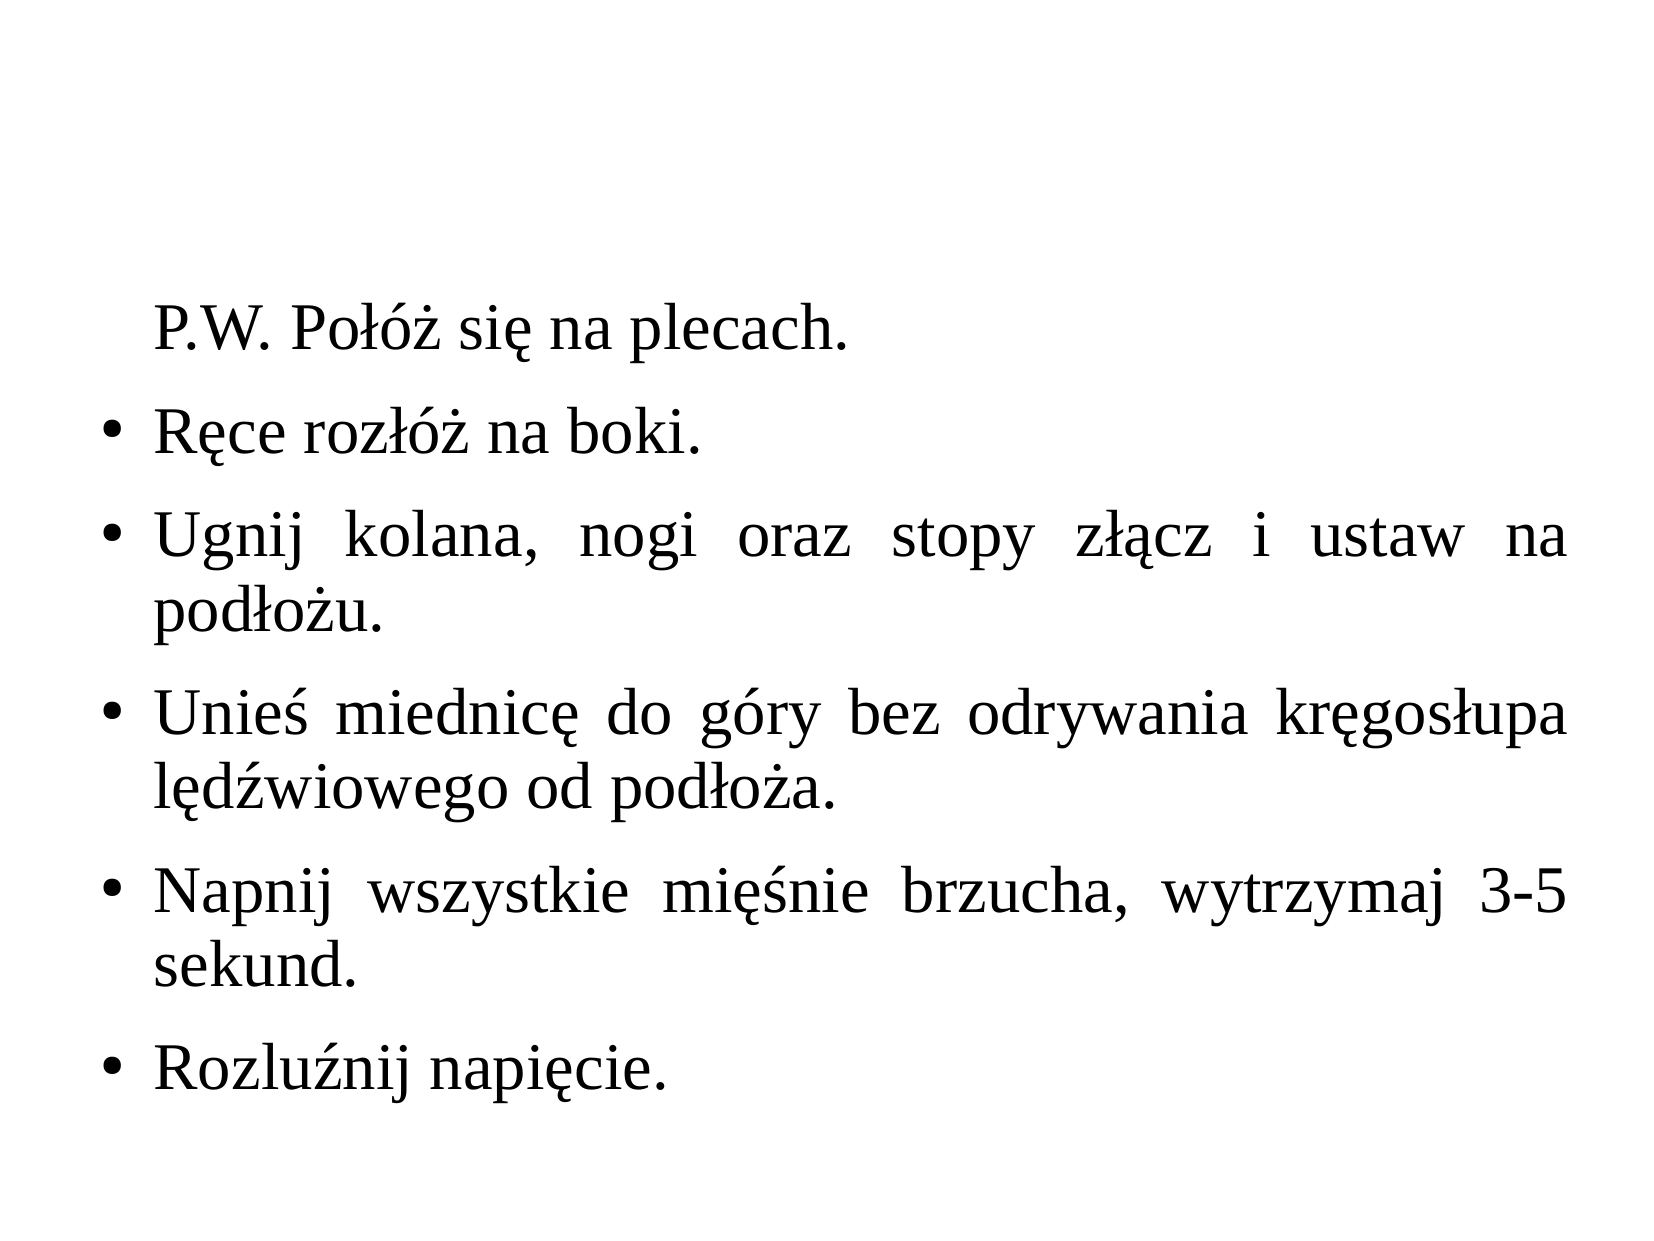

#
P.W. Połóż się na plecach.
Ręce rozłóż na boki.
Ugnij kolana, nogi oraz stopy złącz i ustaw na podłożu.
Unieś miednicę do góry bez odrywania kręgosłupa lędźwiowego od podłoża.
Napnij wszystkie mięśnie brzucha, wytrzymaj 3-5 sekund.
Rozluźnij napięcie.